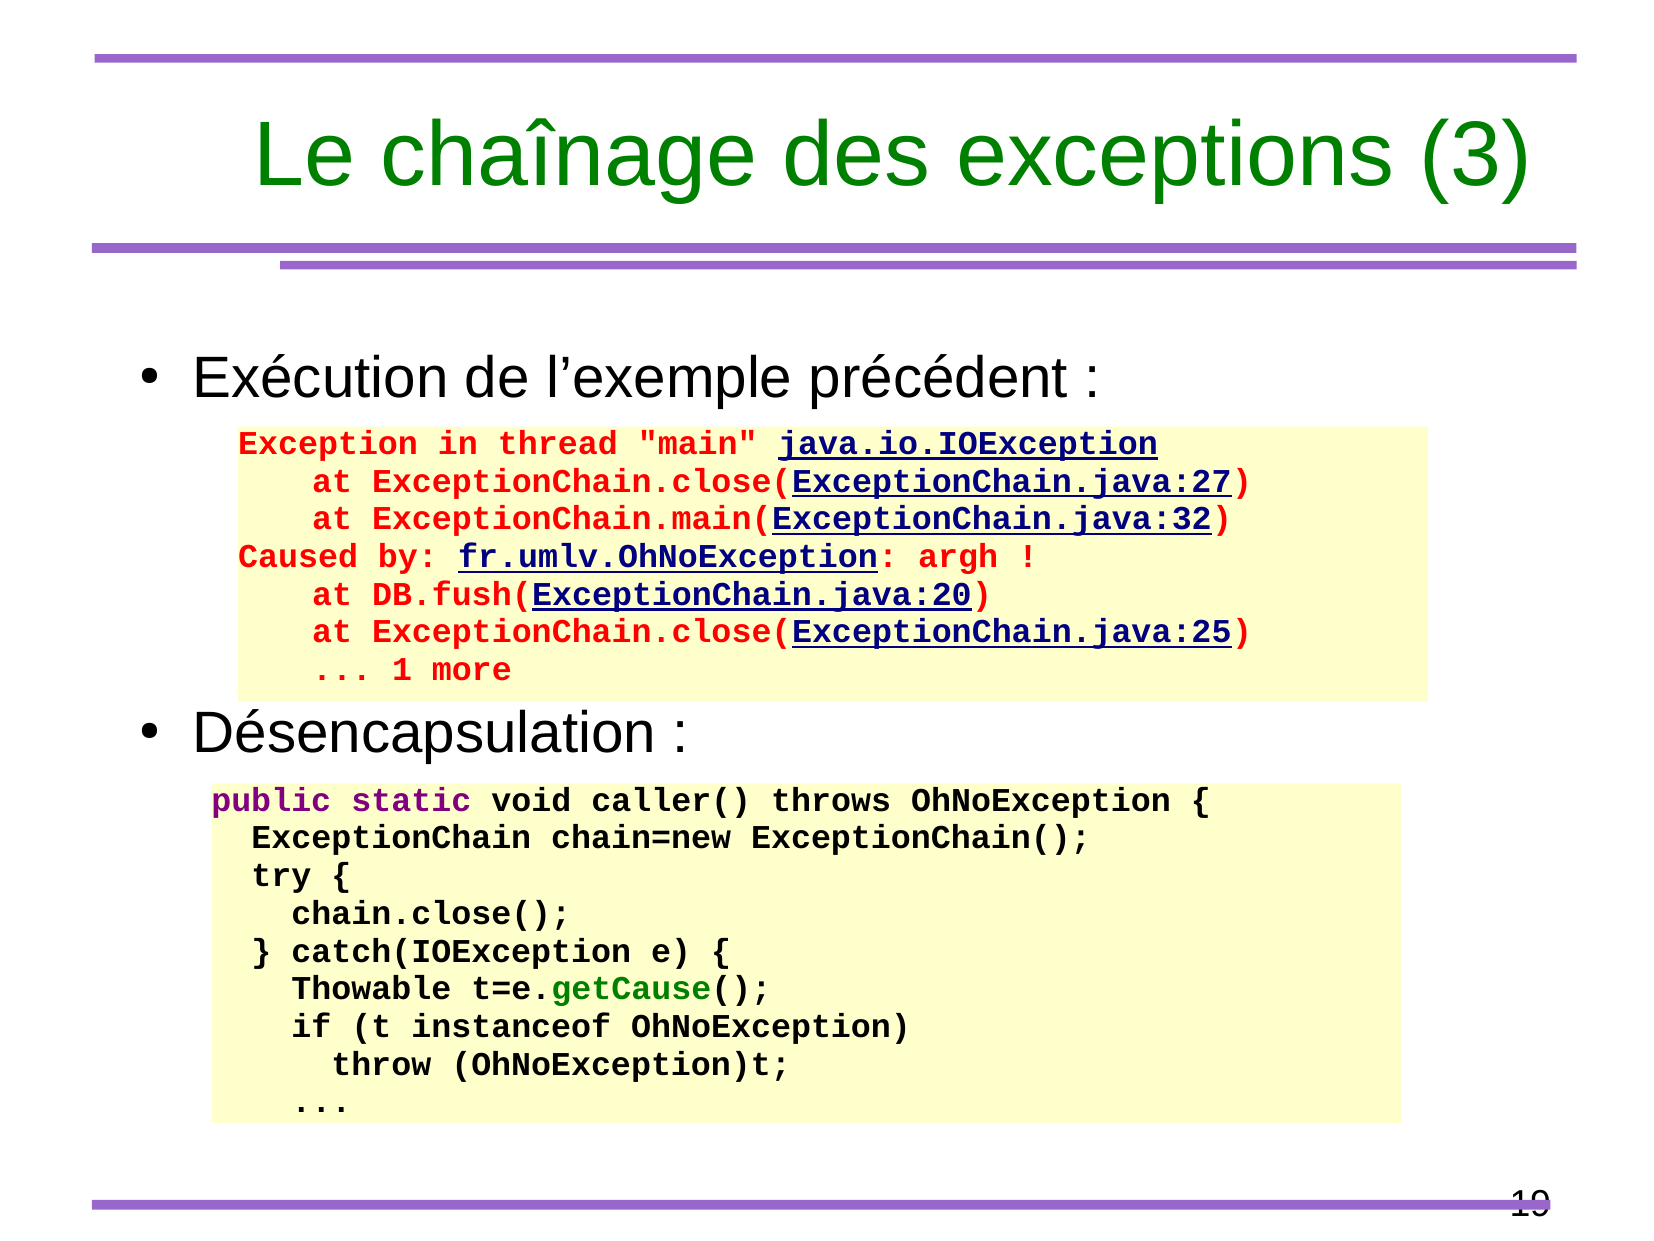

# Le chaînage des exceptions (3)
Exécution de l’exemple précédent :
Désencapsulation :
Exception in thread "main" java.io.IOException
	at ExceptionChain.close(ExceptionChain.java:27)
	at ExceptionChain.main(ExceptionChain.java:32)
Caused by: fr.umlv.OhNoException: argh !
	at DB.fush(ExceptionChain.java:20)
	at ExceptionChain.close(ExceptionChain.java:25)
	... 1 more
public static void caller() throws OhNoException {
 ExceptionChain chain=new ExceptionChain();
 try {
 chain.close();
 } catch(IOException e) {
 Thowable t=e.getCause();
 if (t instanceof OhNoException)
 throw (OhNoException)t;
 ...